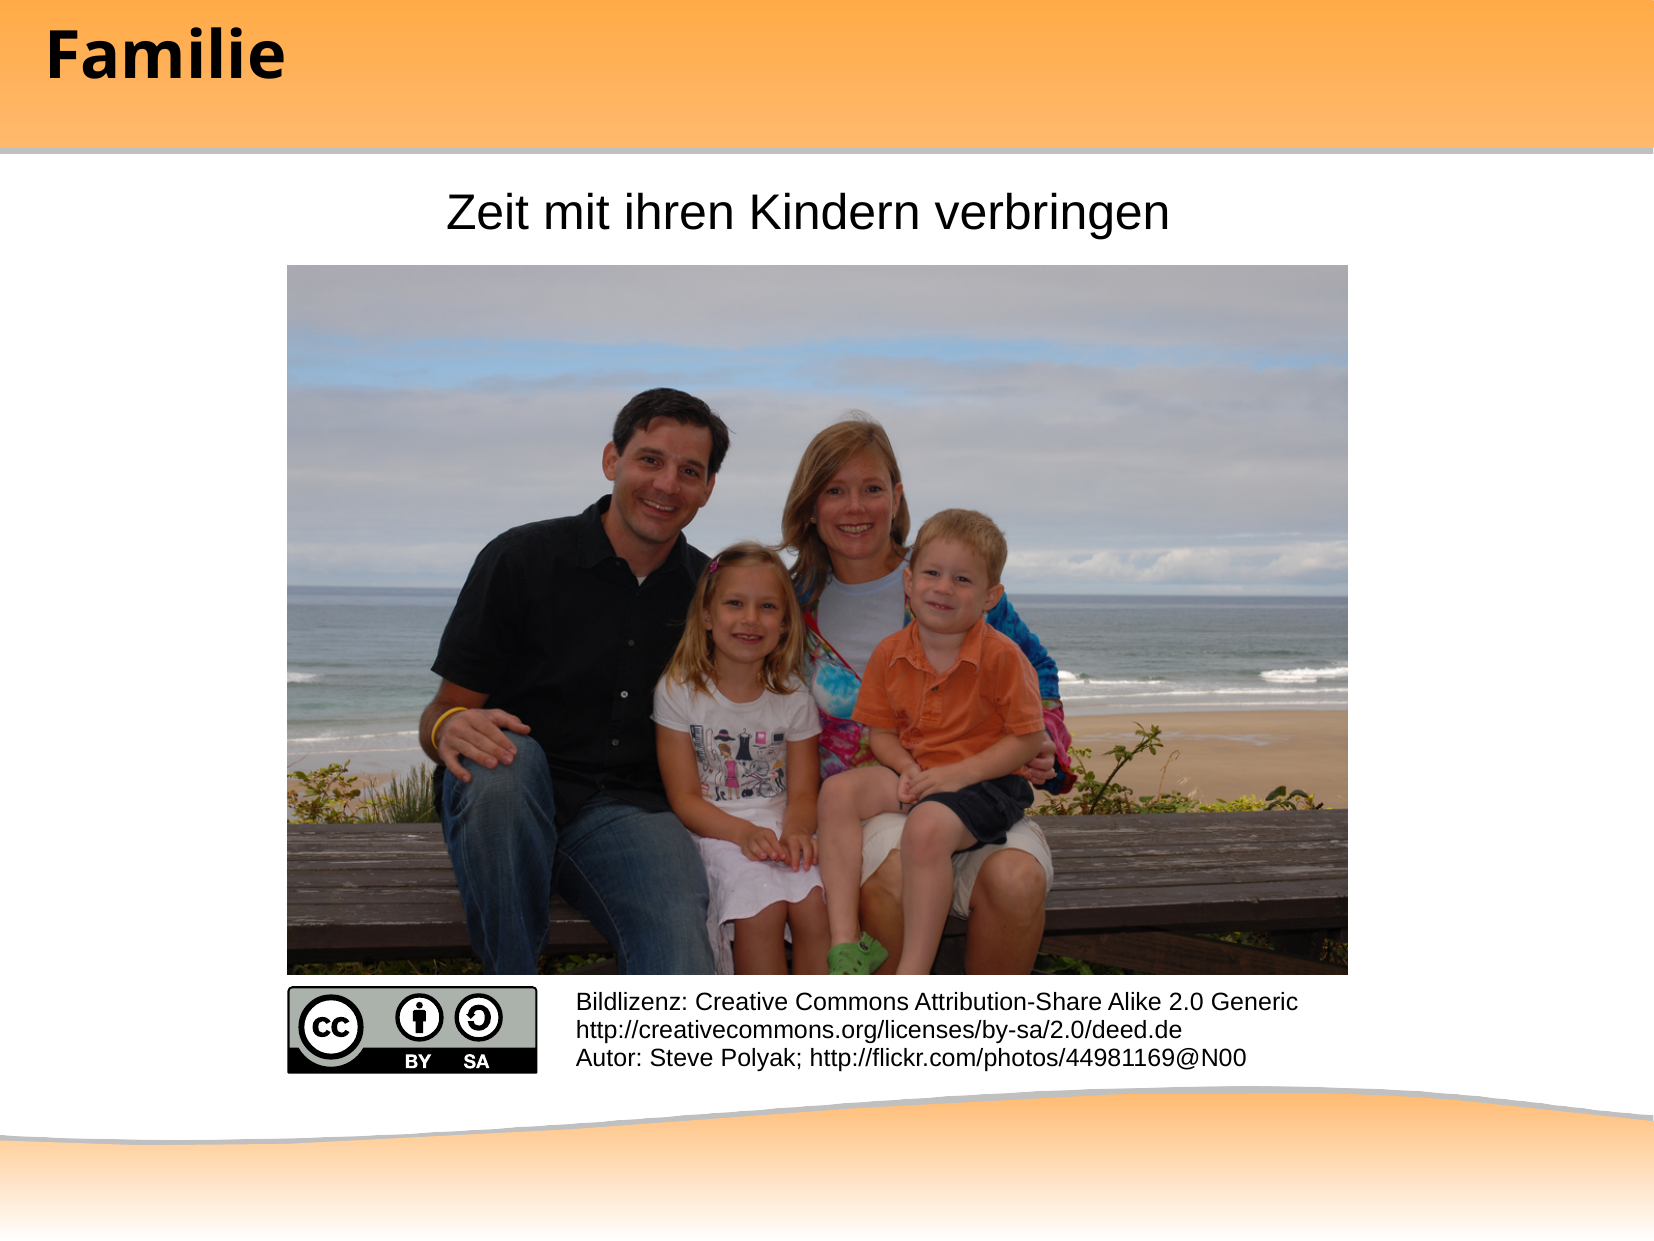

Familie
Zeit mit ihren Kindern verbringen
Bildlizenz: Creative Commons Attribution-Share Alike 2.0 Generic
http://creativecommons.org/licenses/by-sa/2.0/deed.de
Autor: Steve Polyak; http://flickr.com/photos/44981169@N00